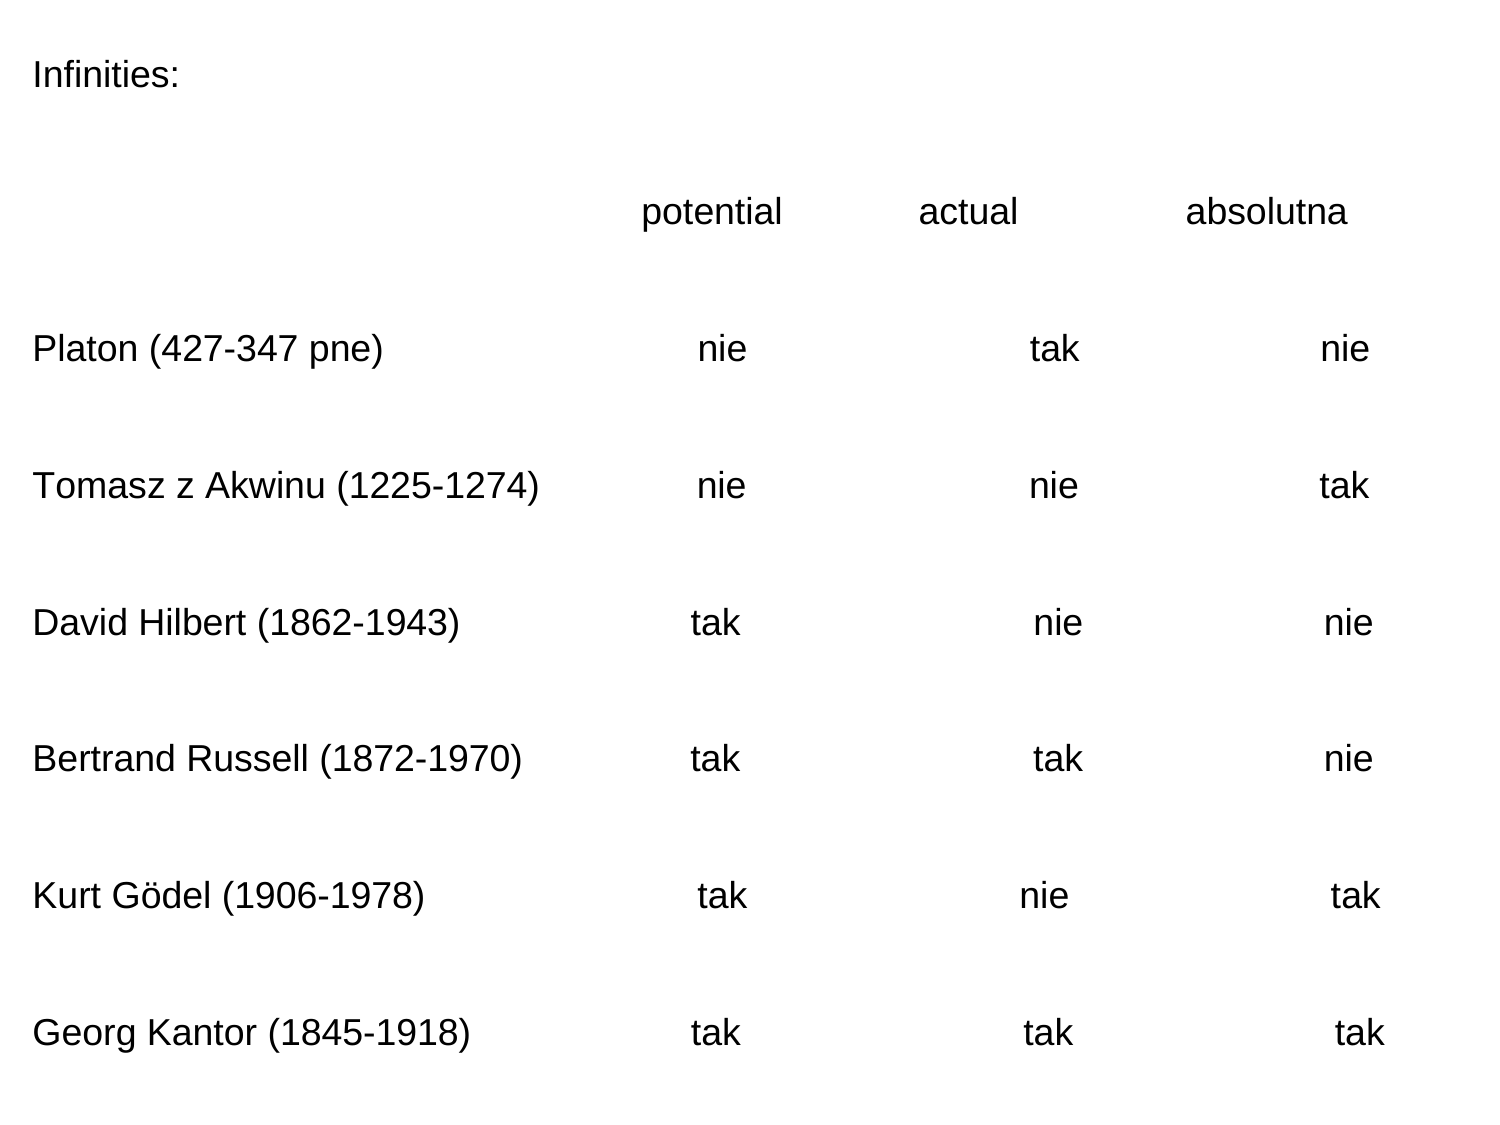

Infinities:
 potential actual absolutna
Platon (427-347 pne) nie tak nie
Tomasz z Akwinu (1225-1274) nie nie tak
David Hilbert (1862-1943) tak nie nie
Bertrand Russell (1872-1970) tak tak nie
Kurt Gödel (1906-1978) tak nie tak
Georg Kantor (1845-1918) tak tak tak